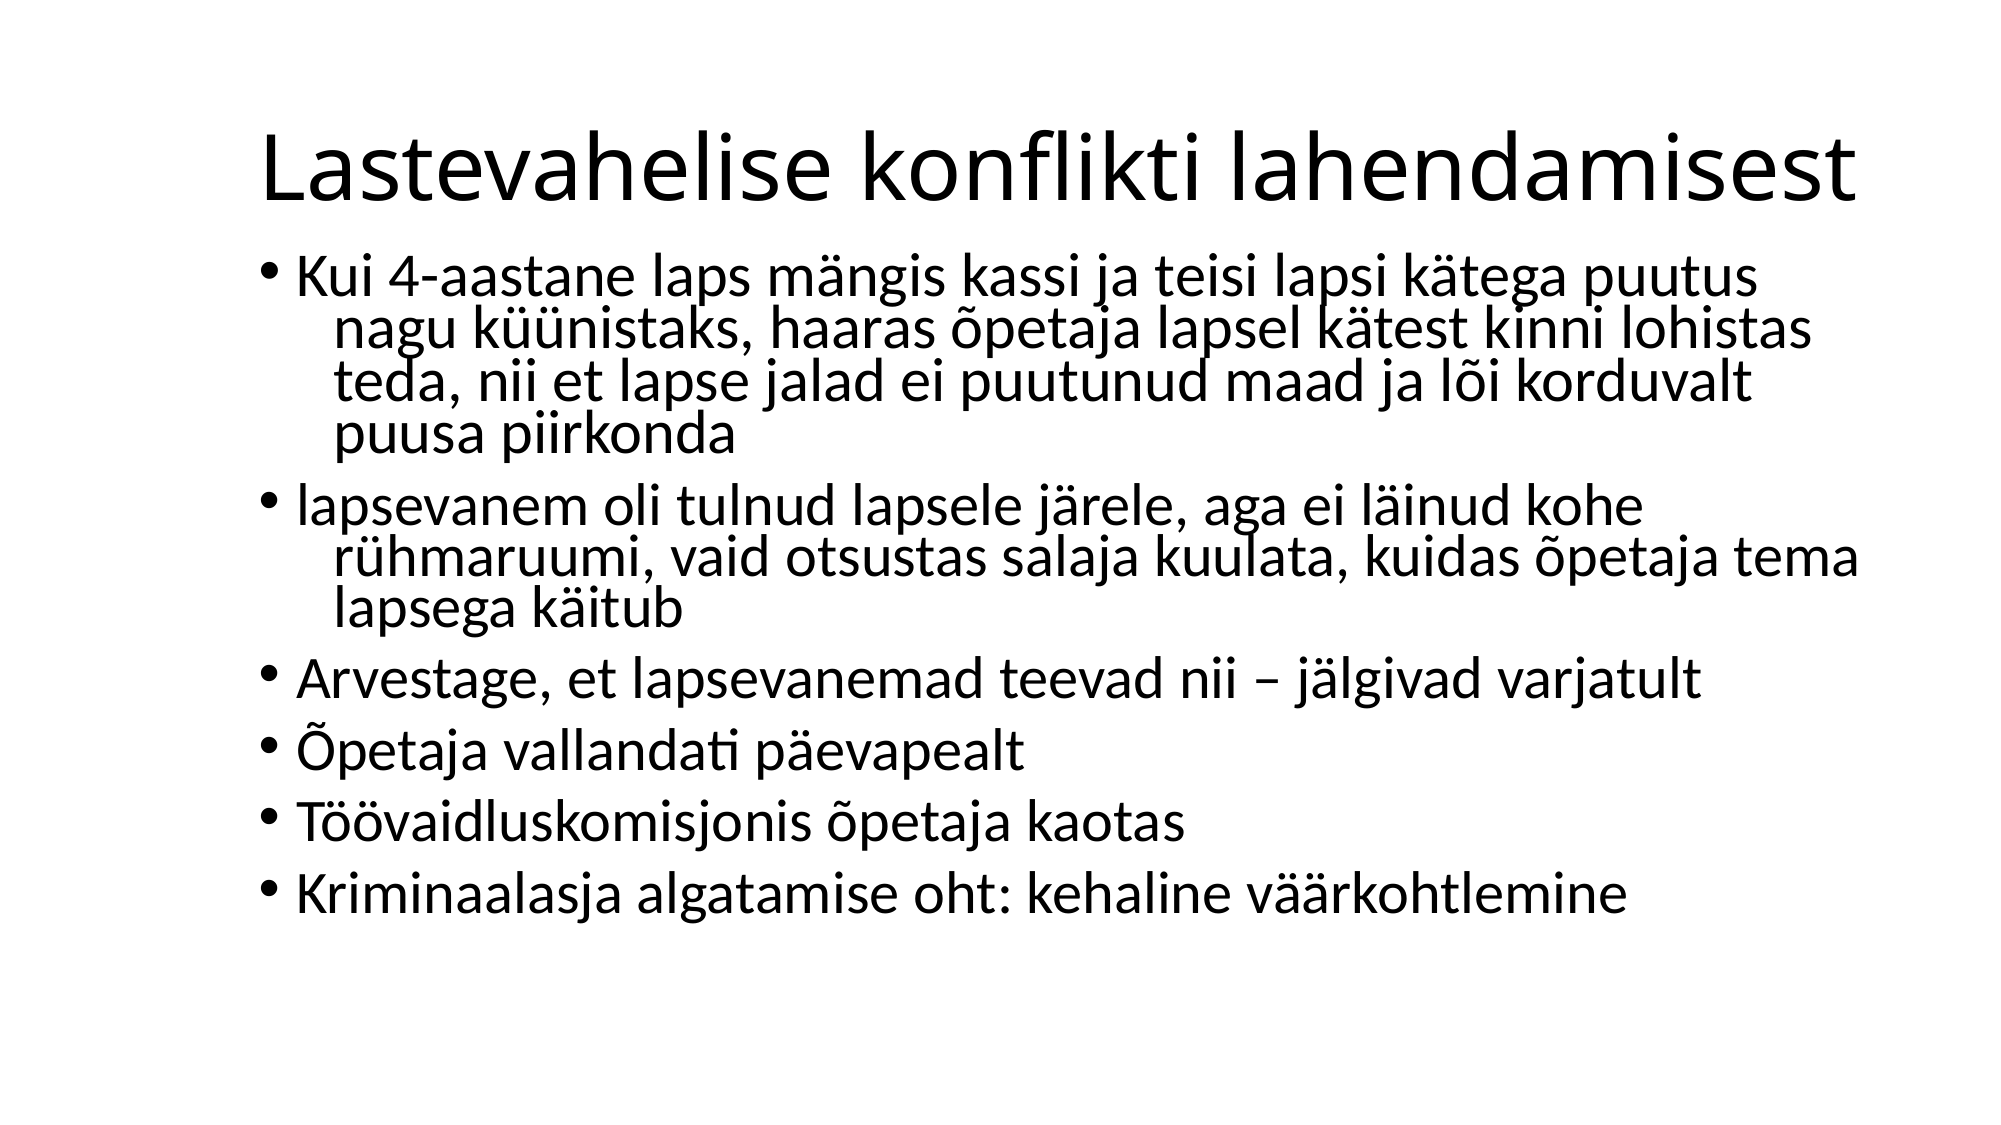

# Lastevahelise konflikti lahendamisest
Kui 4-aastane laps mängis kassi ja teisi lapsi kätega puutus nagu küünistaks, haaras õpetaja lapsel kätest kinni lohistas teda, nii et lapse jalad ei puutunud maad ja lõi korduvalt puusa piirkonda
lapsevanem oli tulnud lapsele järele, aga ei läinud kohe rühmaruumi, vaid otsustas salaja kuulata, kuidas õpetaja tema lapsega käitub
Arvestage, et lapsevanemad teevad nii – jälgivad varjatult
Õpetaja vallandati päevapealt
Töövaidluskomisjonis õpetaja kaotas
Kriminaalasja algatamise oht: kehaline väärkohtlemine